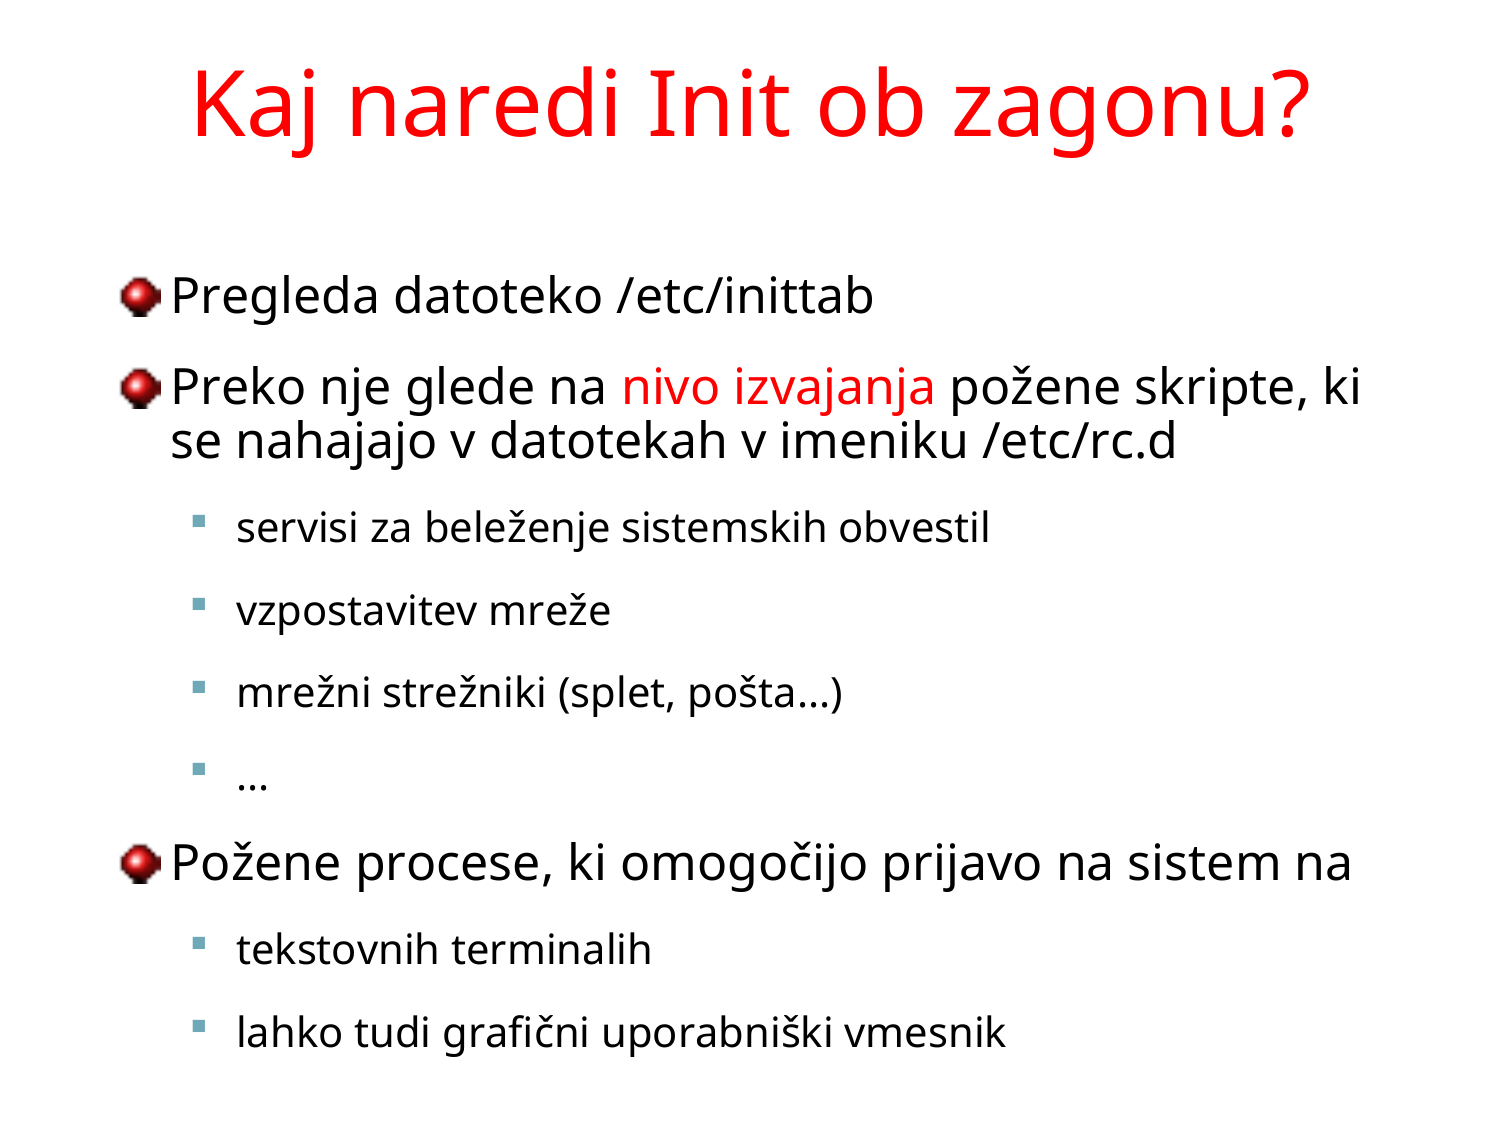

# Kaj naredi Init ob zagonu?
Pregleda datoteko /etc/inittab
Preko nje glede na nivo izvajanja požene skripte, ki se nahajajo v datotekah v imeniku /etc/rc.d
servisi za beleženje sistemskih obvestil
vzpostavitev mreže
mrežni strežniki (splet, pošta...)
...
Požene procese, ki omogočijo prijavo na sistem na
tekstovnih terminalih
lahko tudi grafični uporabniški vmesnik